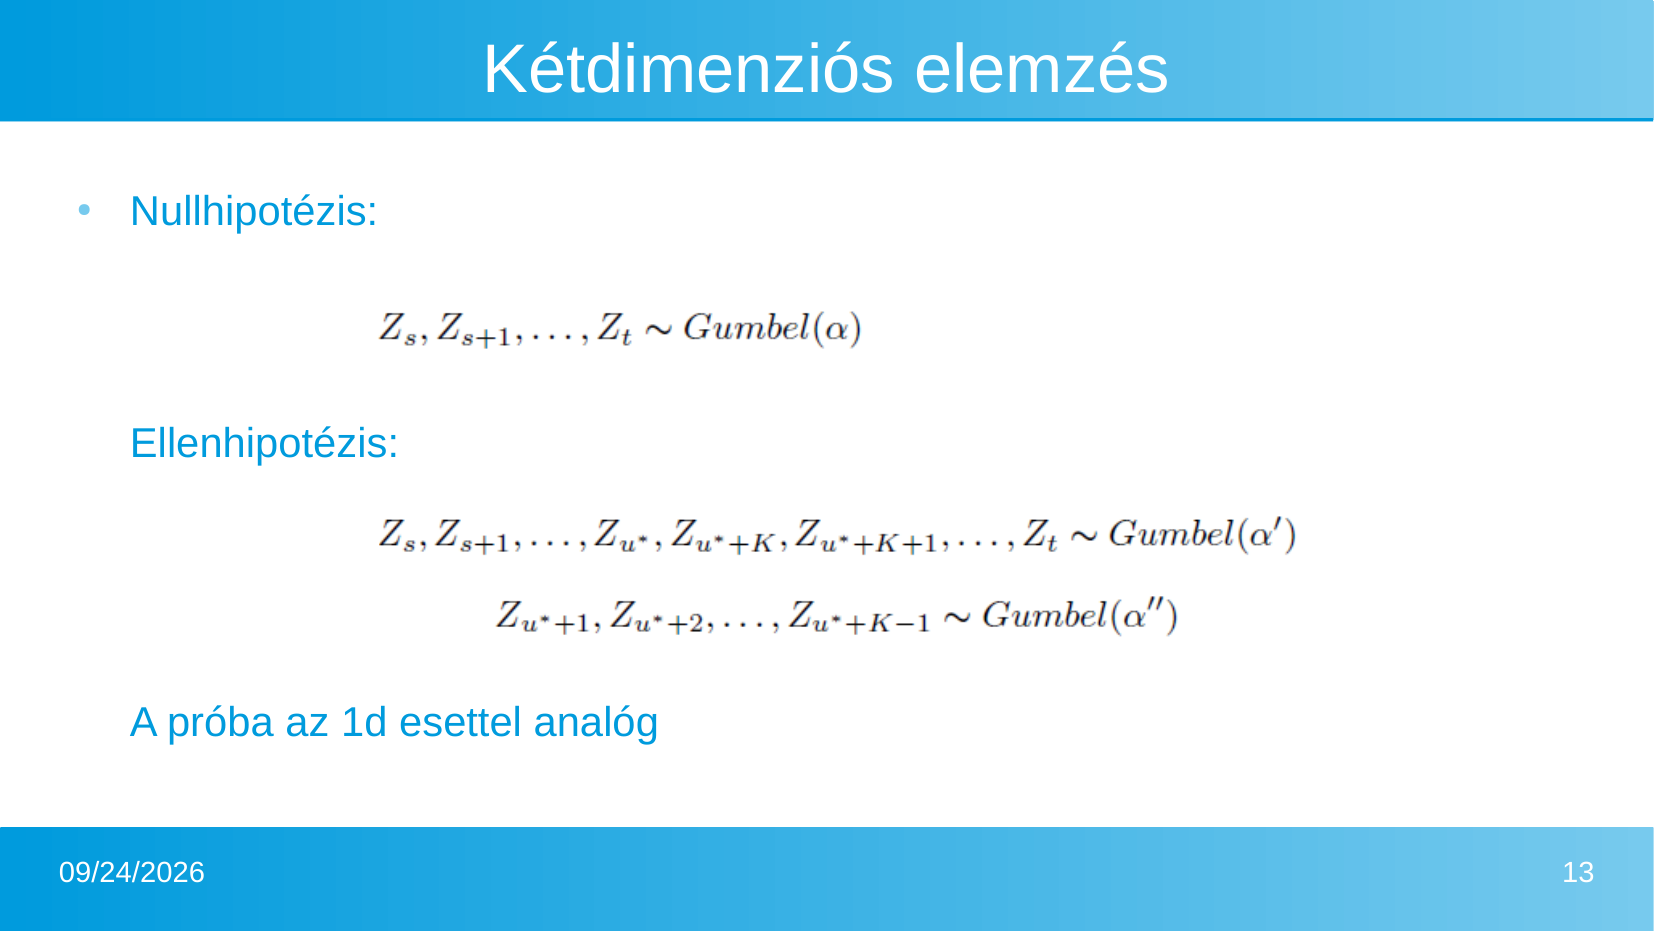

# Kétdimenziós elemzés
Nullhipotézis:
Ellenhipotézis:
A próba az 1d esettel analóg
13